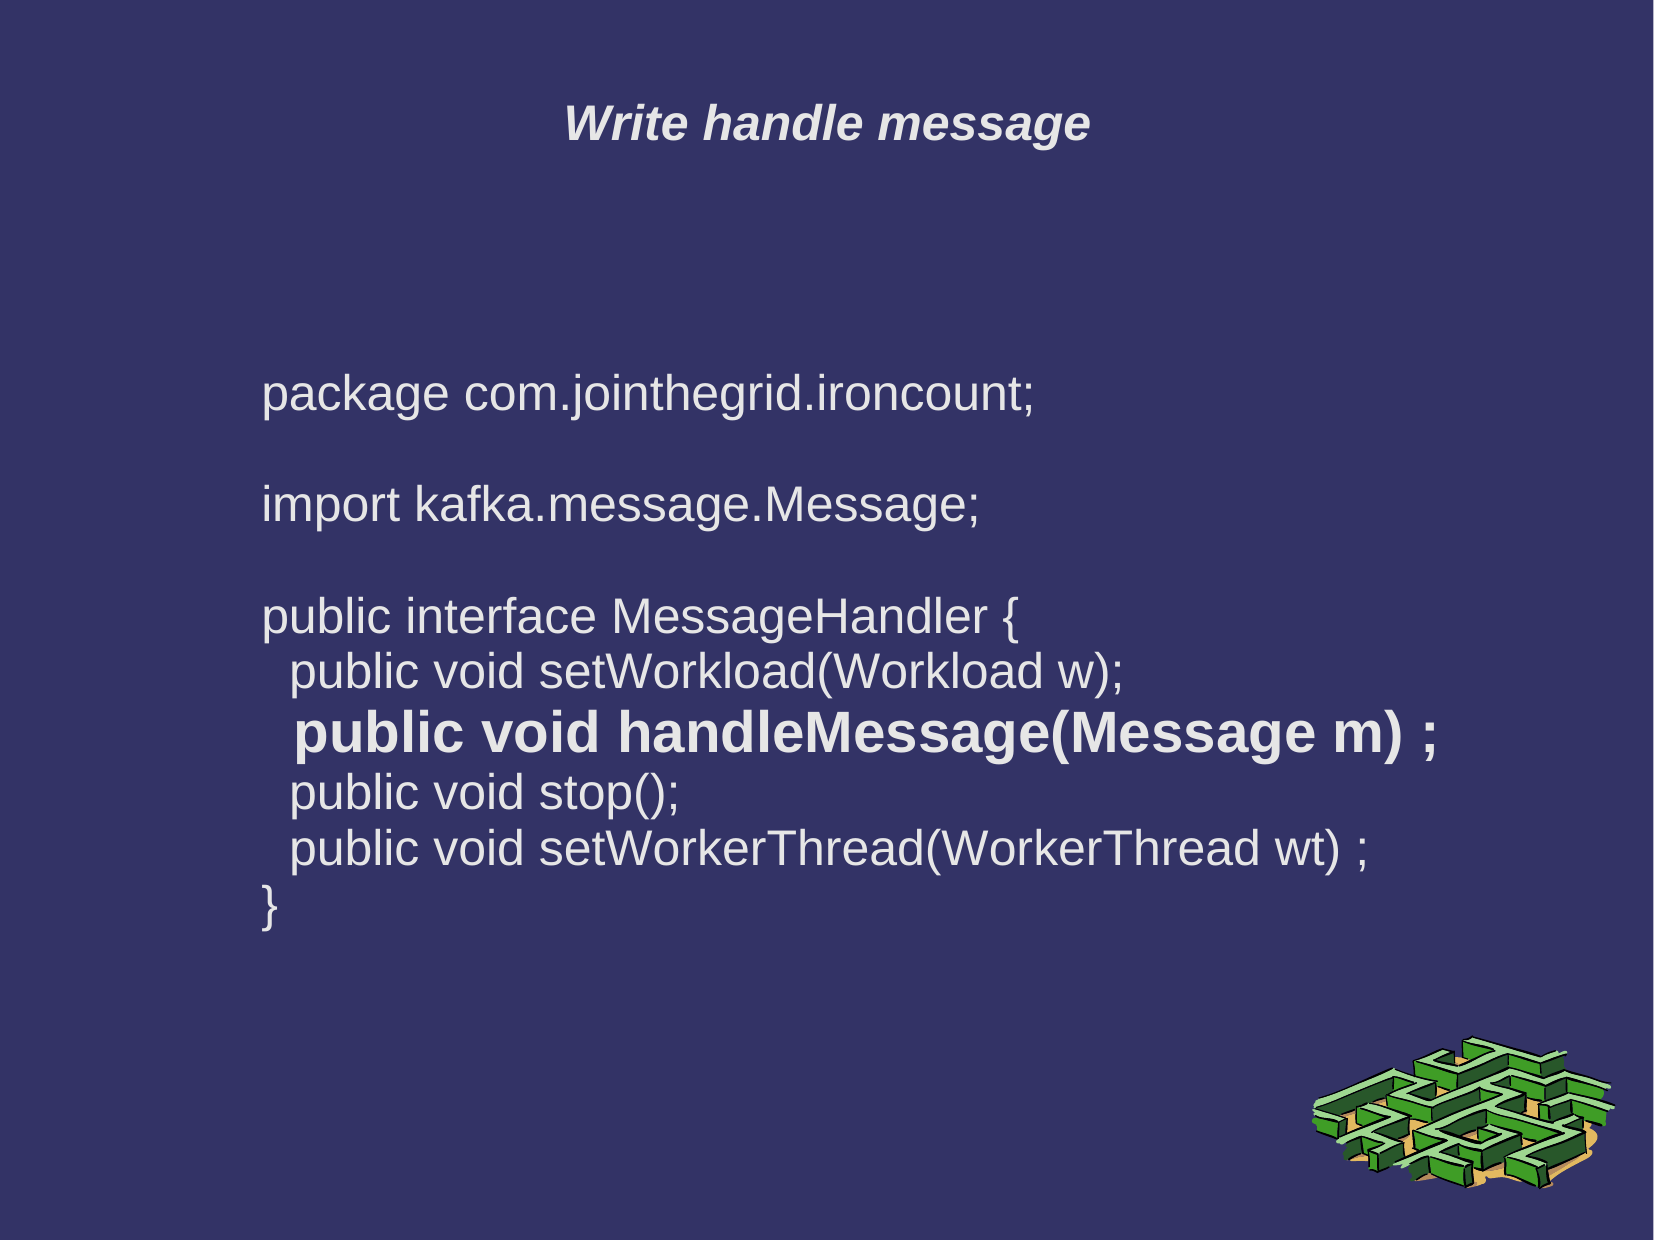

# Write handle message
package com.jointhegrid.ironcount;
import kafka.message.Message;
public interface MessageHandler {
 public void setWorkload(Workload w);
 public void handleMessage(Message m) ;
 public void stop();
 public void setWorkerThread(WorkerThread wt) ;
}